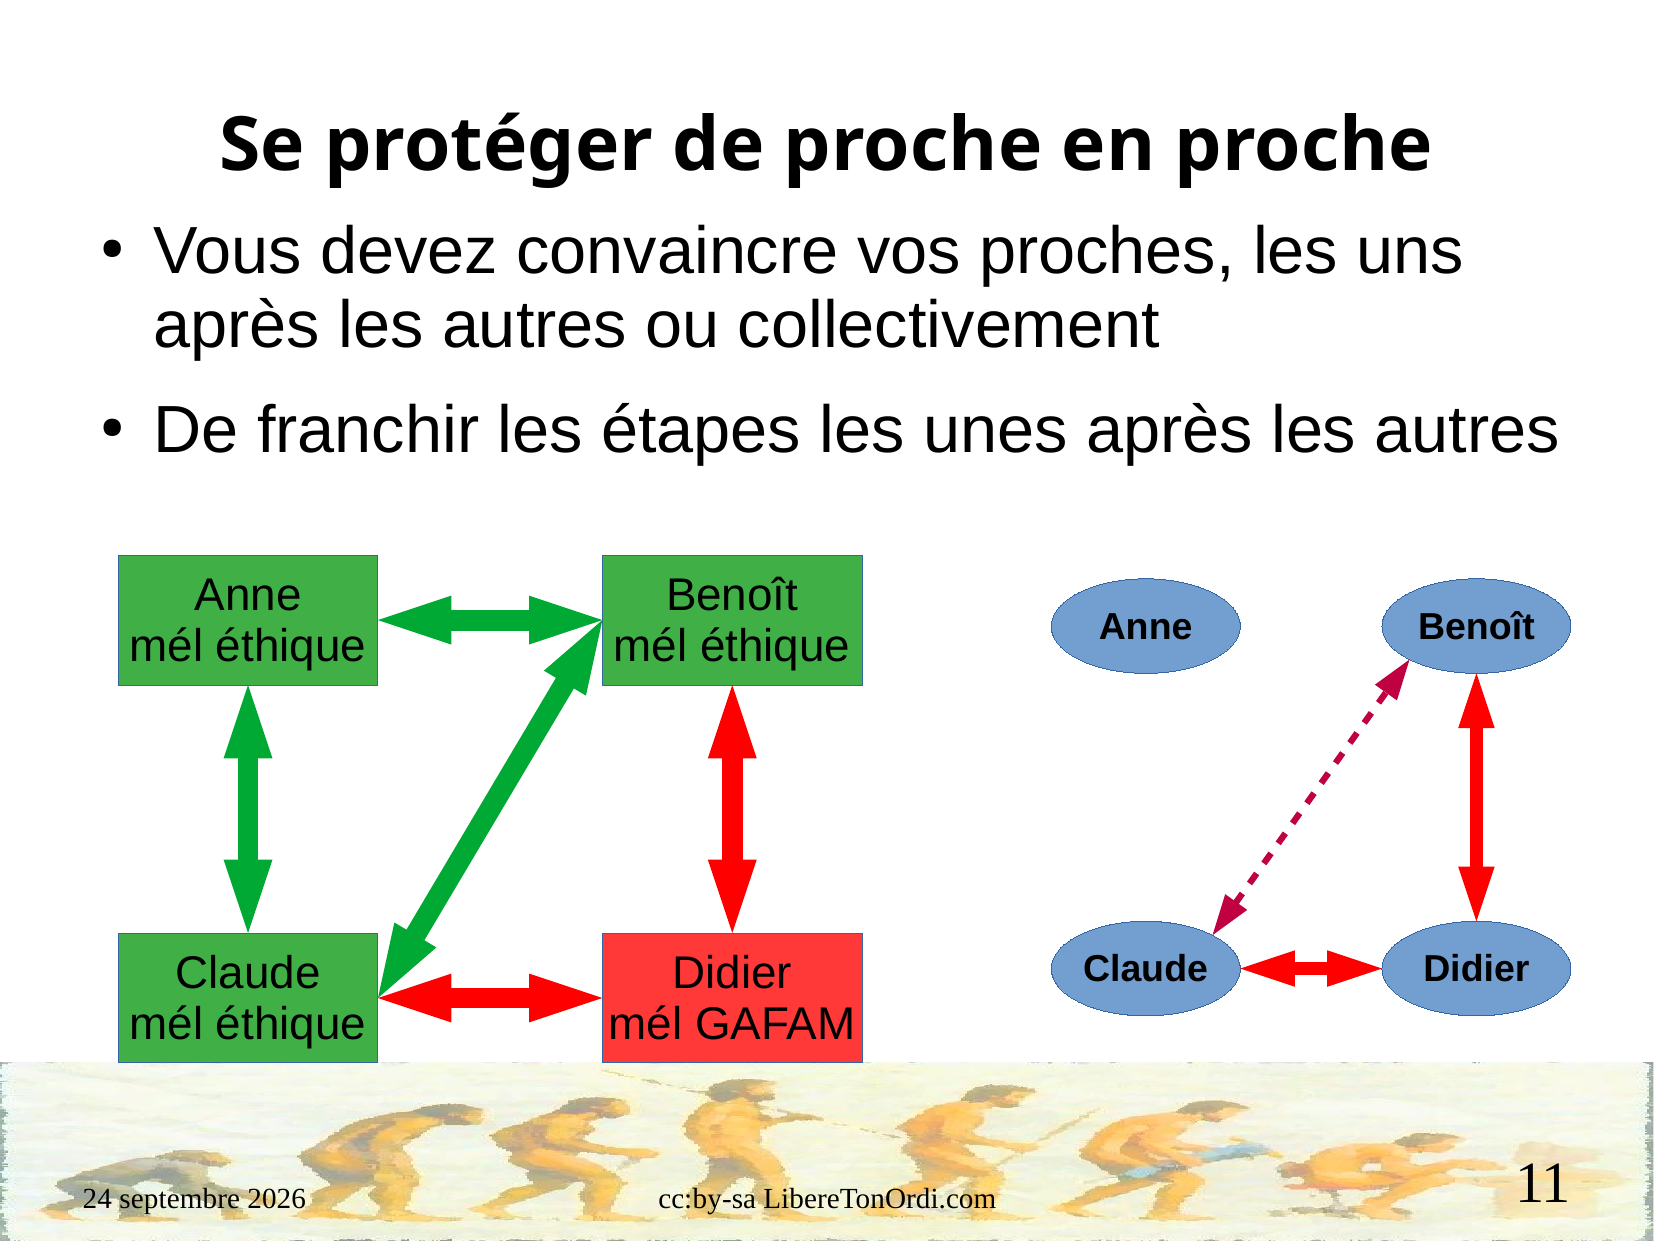

# Se protéger de proche en proche
Vous devez convaincre vos proches, les uns après les autres ou collectivement
De franchir les étapes les unes après les autres
Anne
mél éthique
Benoît
mél éthique
Anne
Benoît
Claude
Didier
Claude
mél éthique
Didier
mél GAFAM